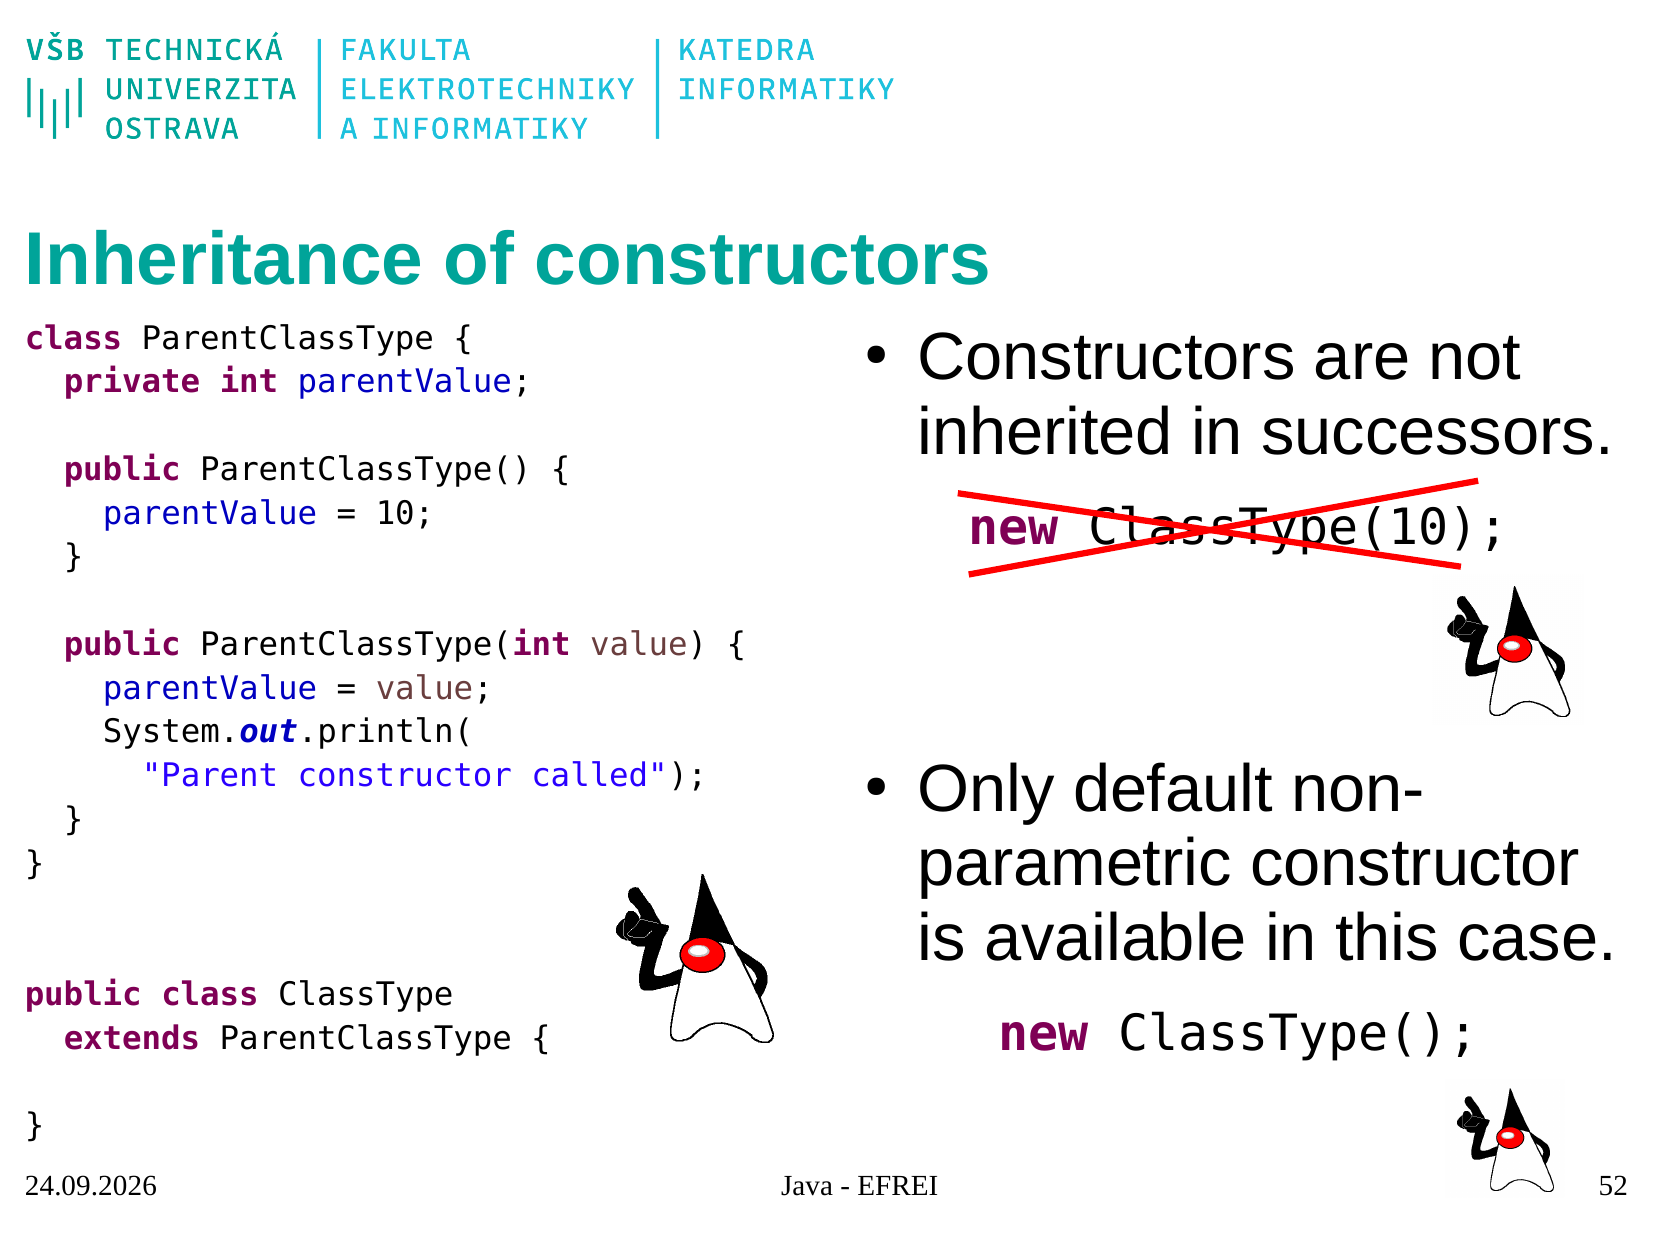

# Inheritance of constructors
class ParentClassType {
 private int parentValue;
 public ParentClassType() {
 parentValue = 10;
 }
 public ParentClassType(int value) {
 parentValue = value;
 System.out.println(
 "Parent constructor called");
 }
}
public class ClassType
 extends ParentClassType {
}
Constructors are not inherited in successors.
new ClassType(10);
Only default non-parametric constructor is available in this case.
new ClassType();
Java - EFREI
52